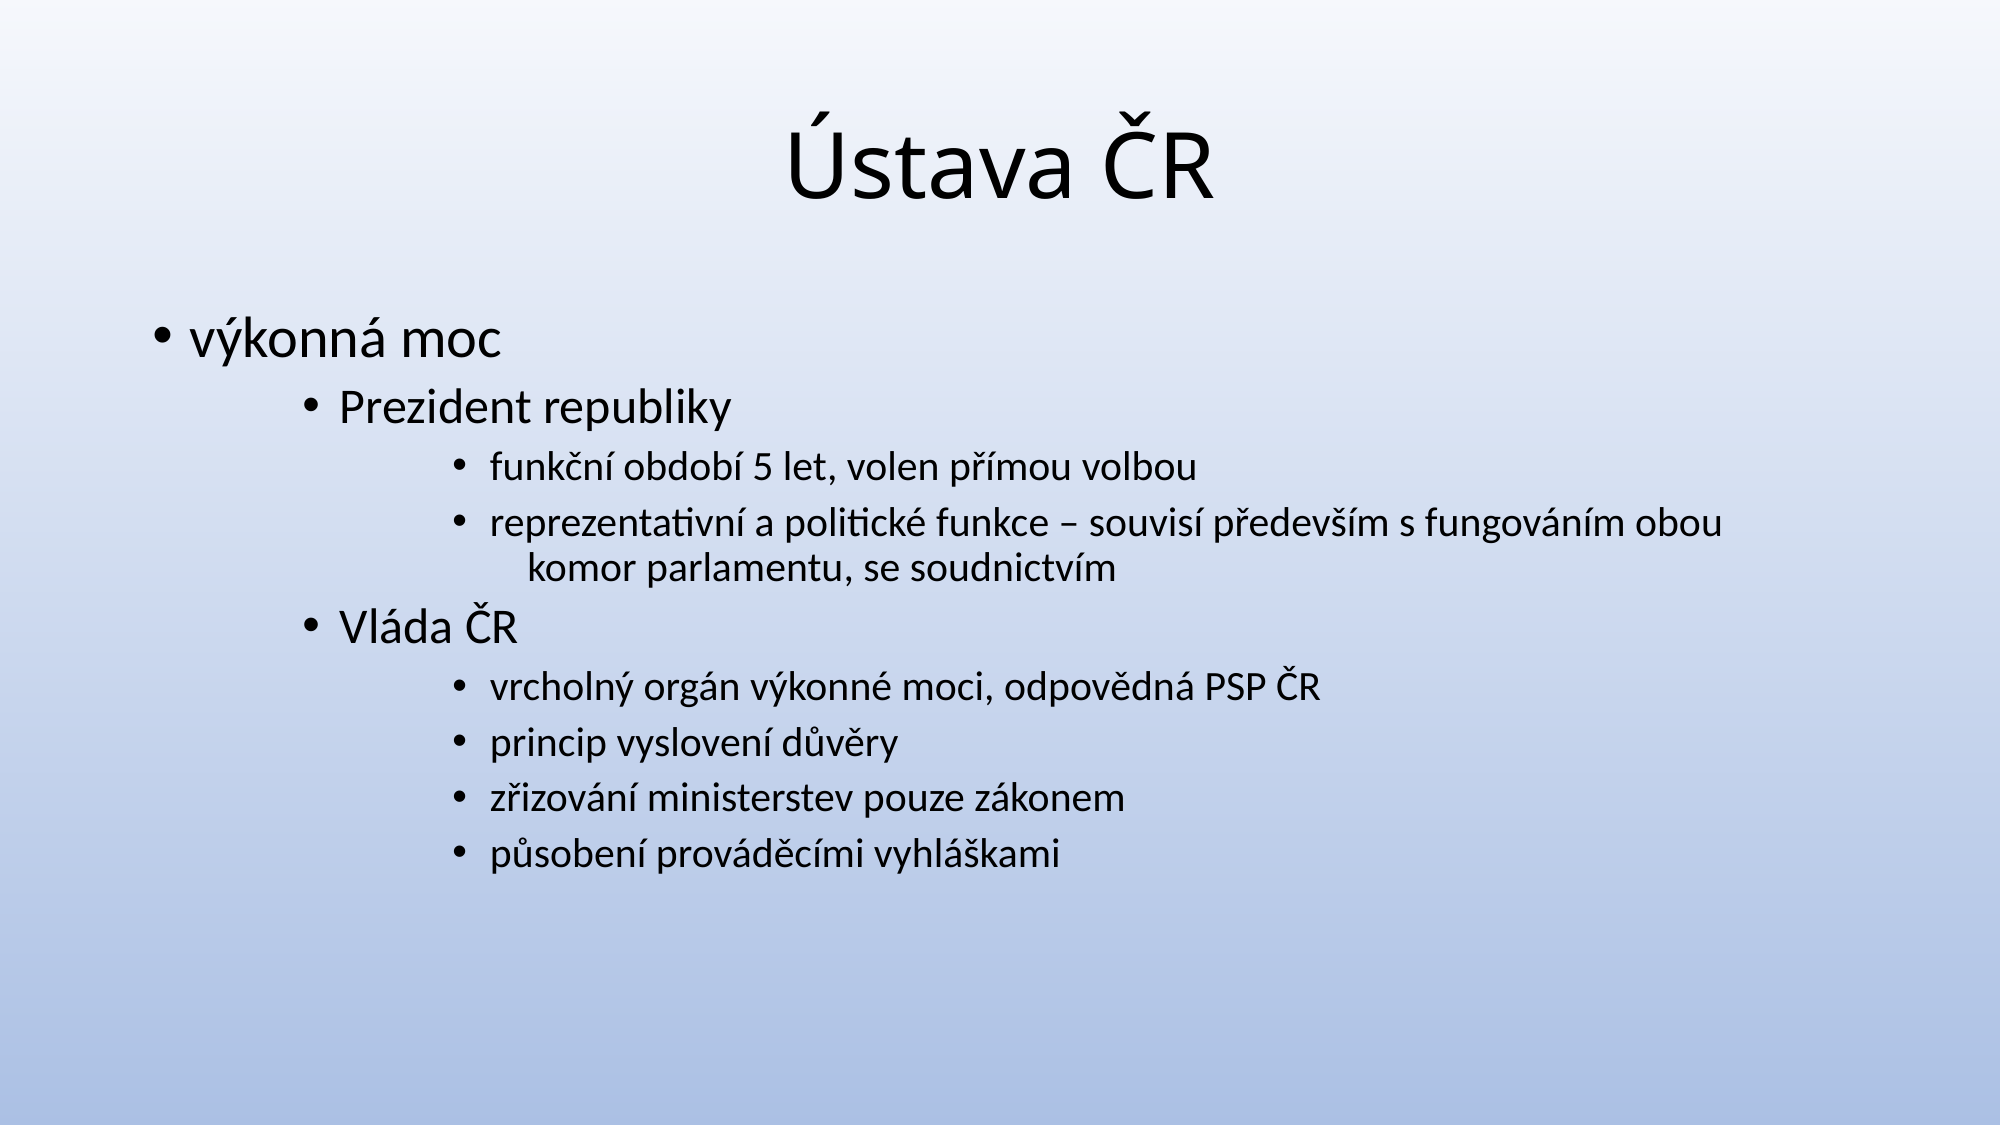

# Ústava ČR
výkonná moc
Prezident republiky
funkční období 5 let, volen přímou volbou
reprezentativní a politické funkce – souvisí především s fungováním obou komor parlamentu, se soudnictvím
Vláda ČR
vrcholný orgán výkonné moci, odpovědná PSP ČR
princip vyslovení důvěry
zřizování ministerstev pouze zákonem
působení prováděcími vyhláškami